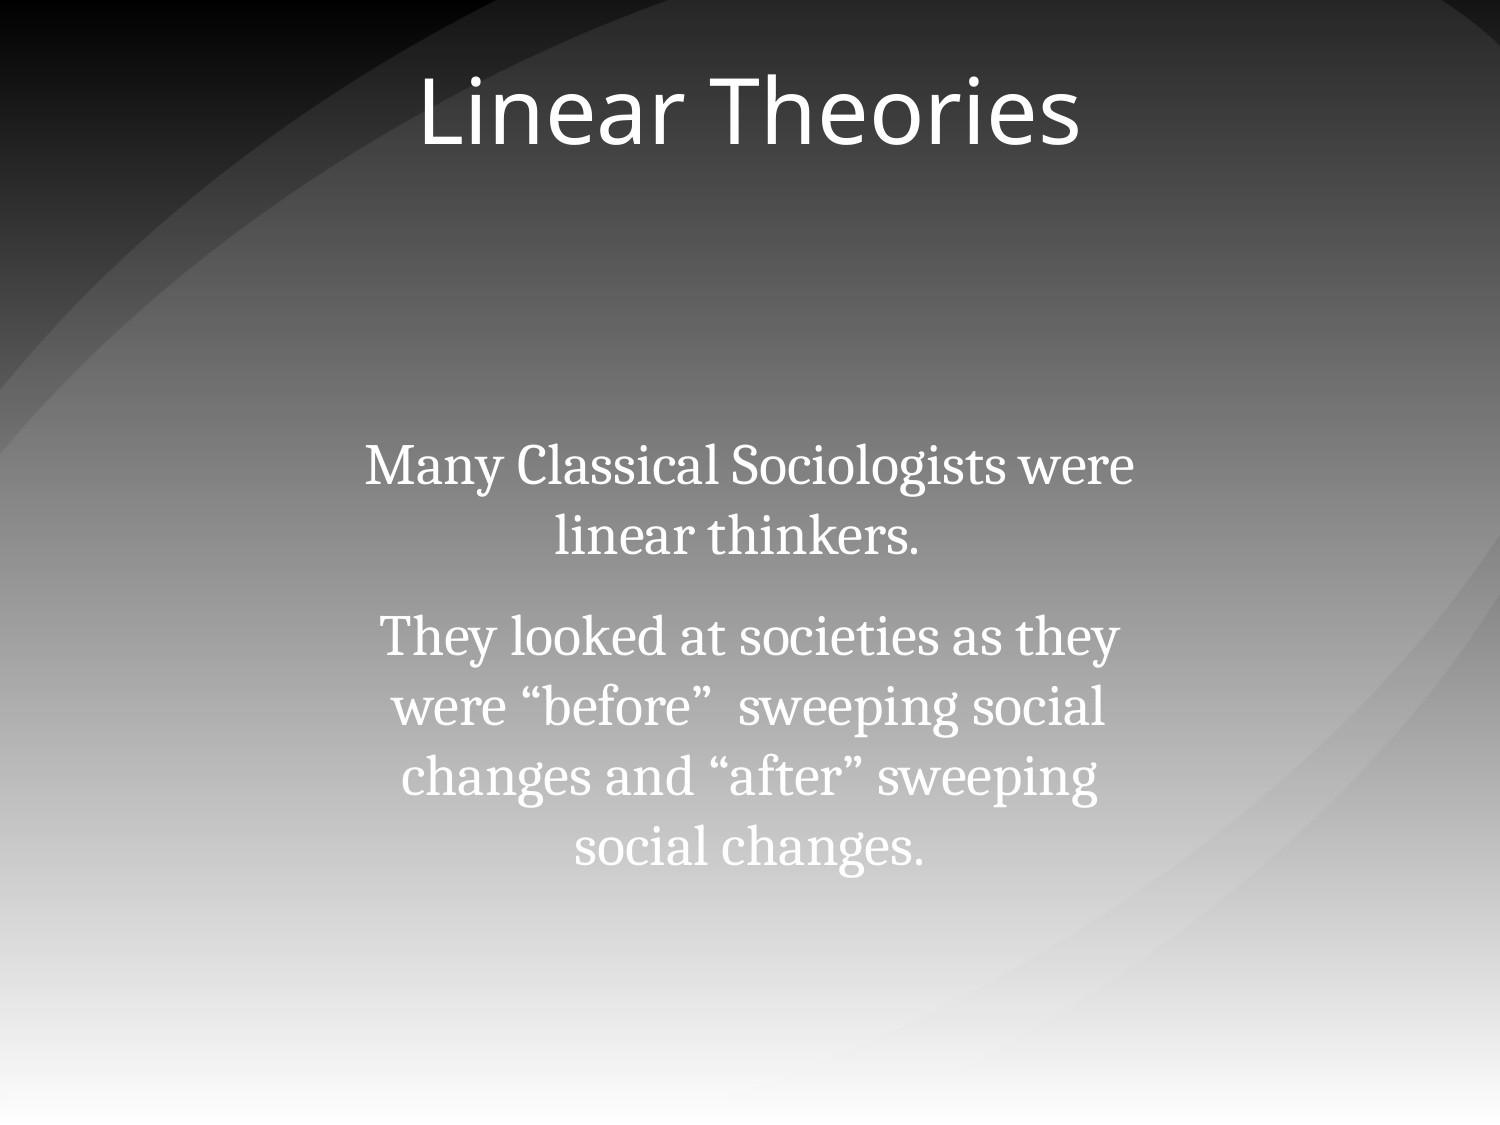

# Linear Theories
Many Classical Sociologists were linear thinkers.
They looked at societies as they were “before” sweeping social changes and “after” sweeping social changes.